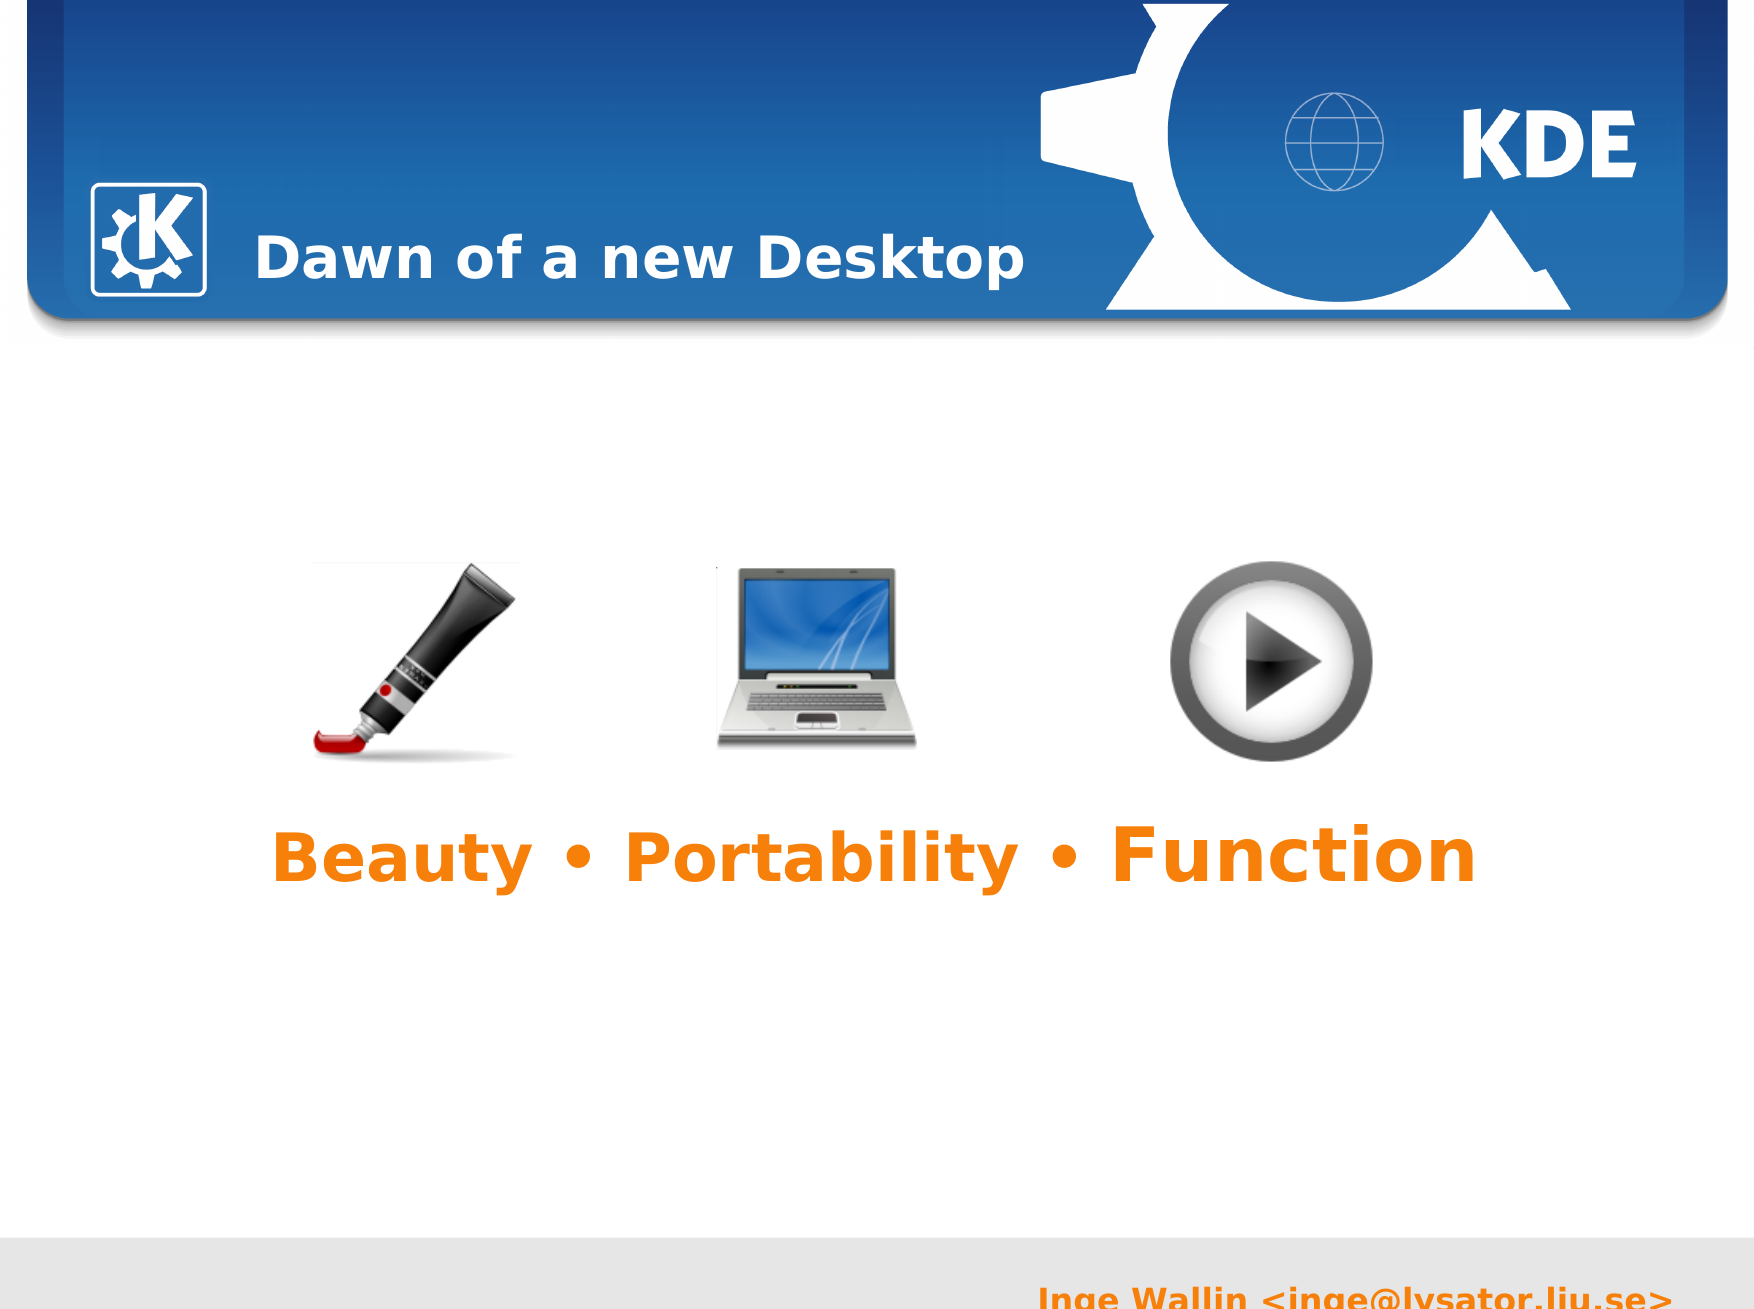

Dawn of a new Desktop
Beauty • Portability • Function